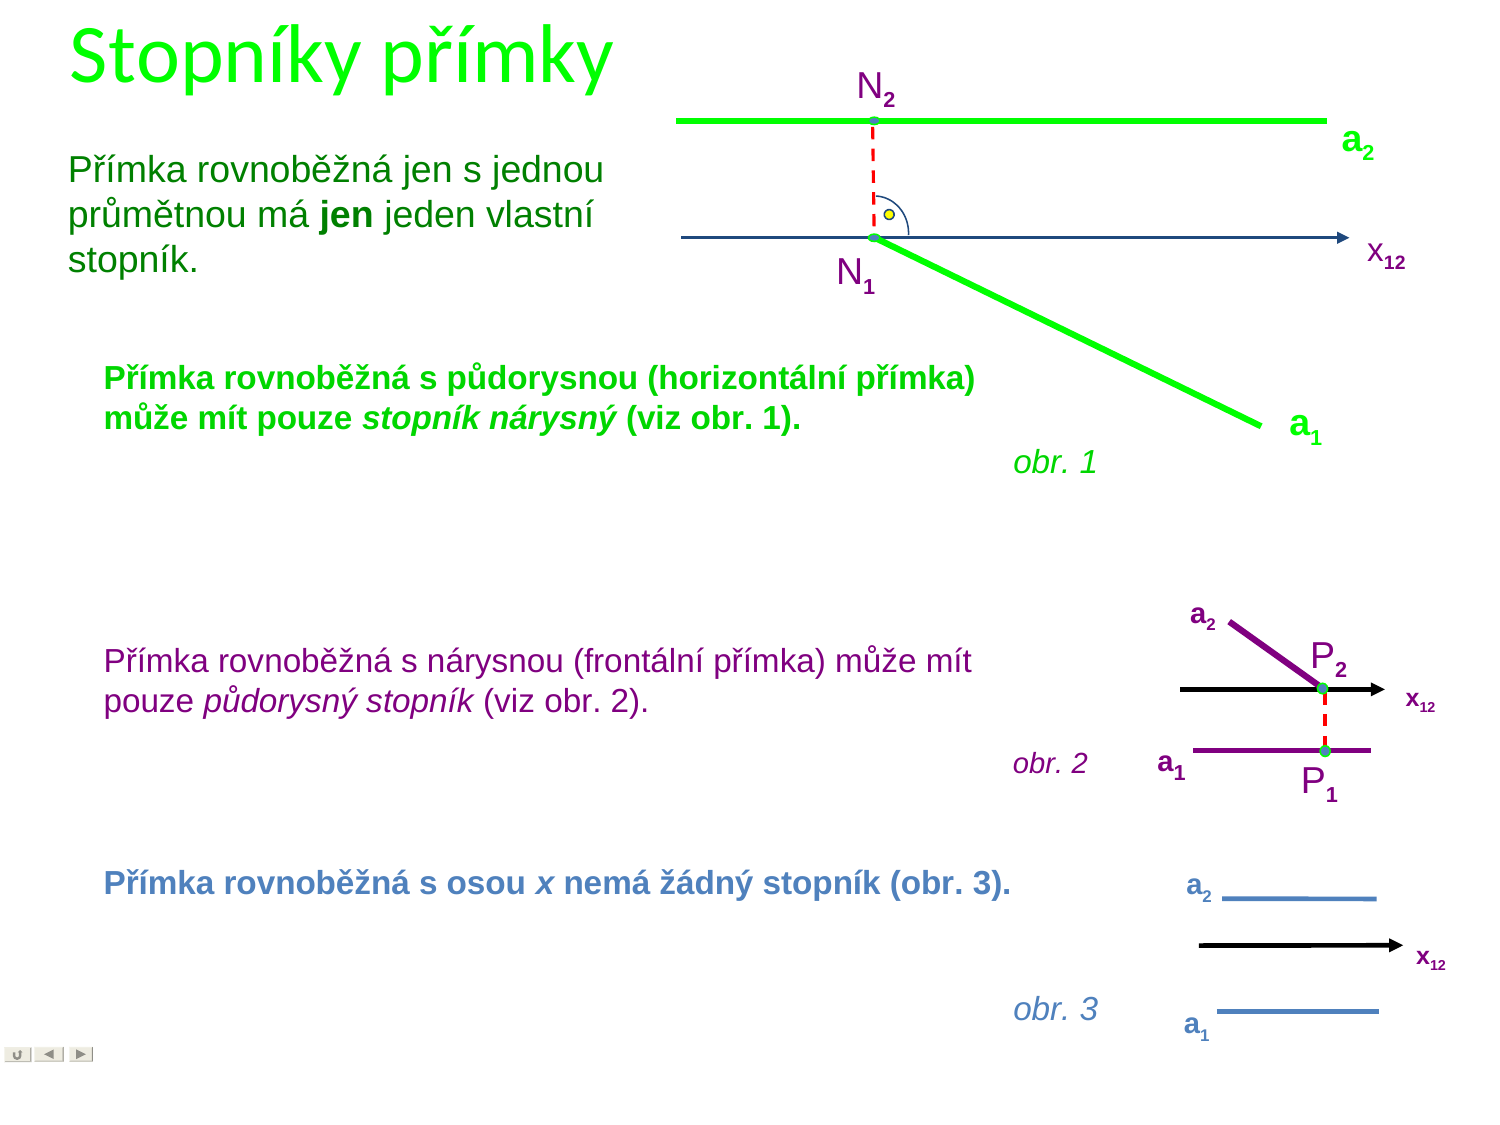

# Stopníky přímky
N2
a2
Přímka rovnoběžná jen s jednou průmětnou má jen jeden vlastní stopník.
x12
N1
Přímka rovnoběžná s půdorysnou (horizontální přímka) může mít pouze stopník nárysný (viz obr. 1).
Přímka rovnoběžná s nárysnou (frontální přímka) může mít pouze půdorysný stopník (viz obr. 2).
Přímka rovnoběžná s osou x nemá žádný stopník (obr. 3).
a1
obr. 1
a2
P2
x12
a1
obr. 2
P1
a2
x12
obr. 3
a1